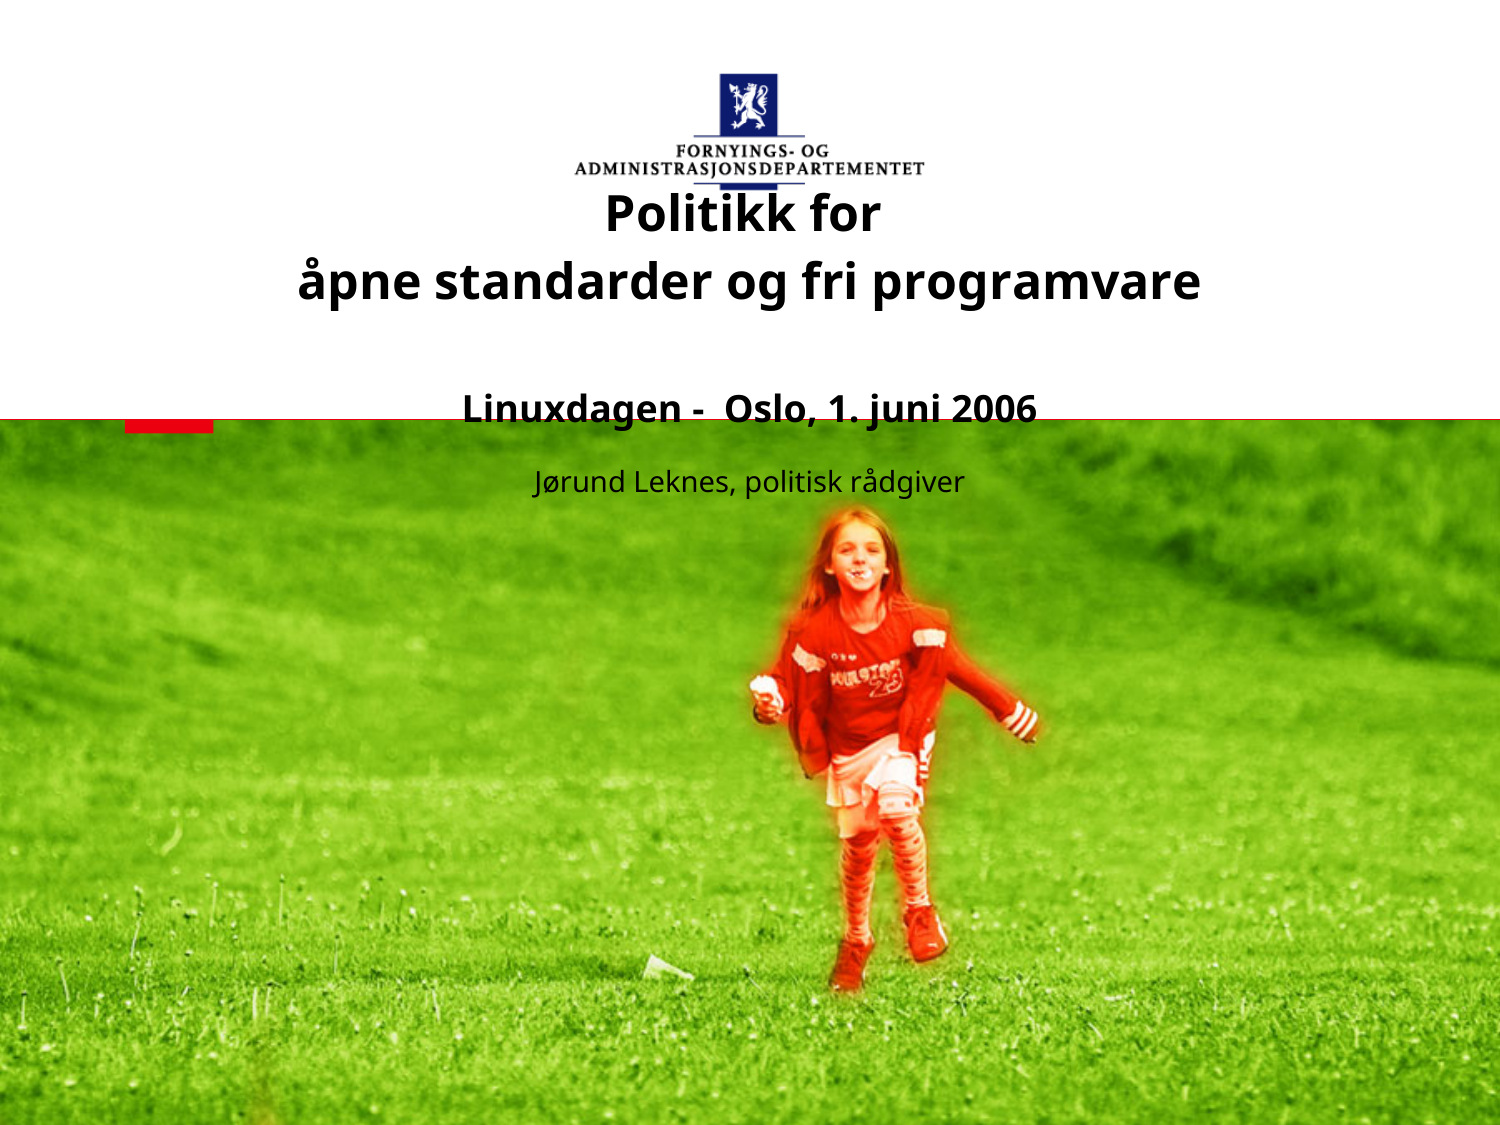

# Politikk for åpne standarder og fri programvare Linuxdagen - Oslo, 1. juni 2006
Jørund Leknes, politisk rådgiver